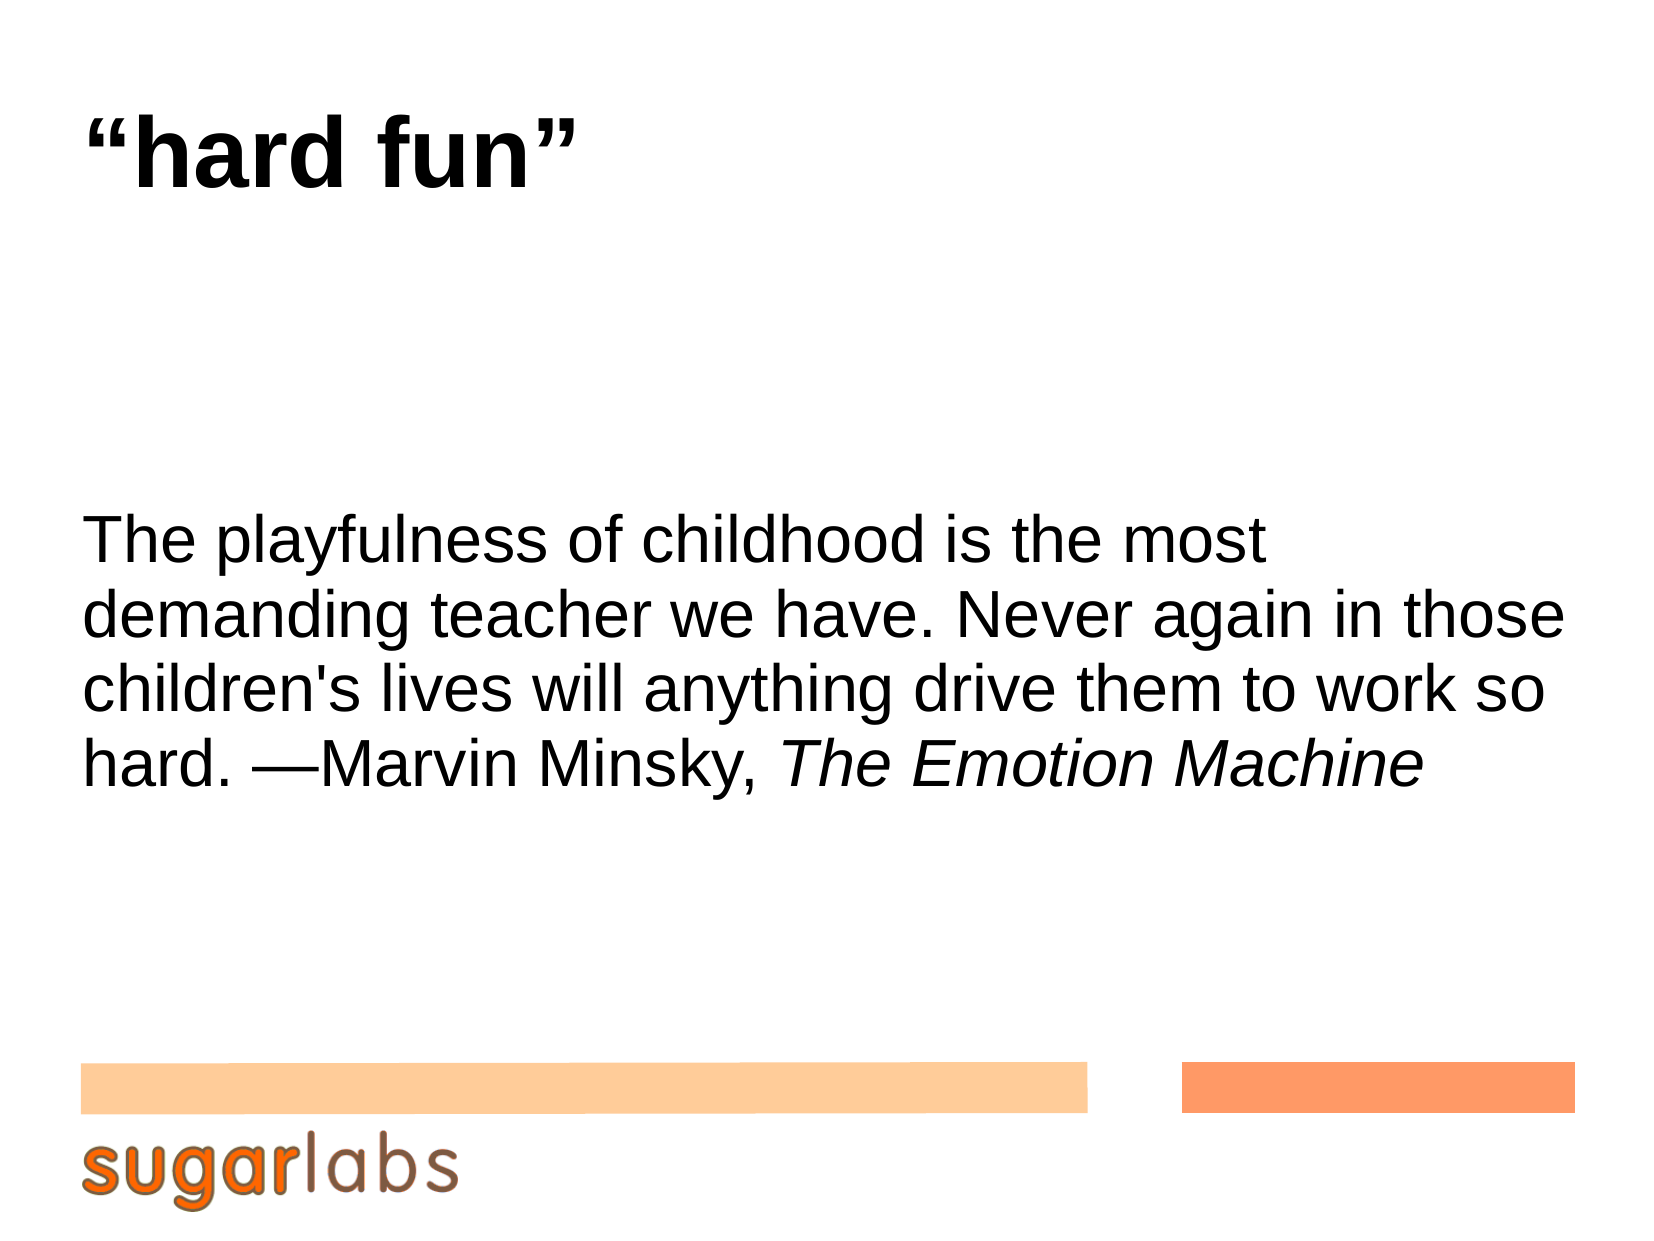

# “hard fun”
The playfulness of childhood is the most demanding teacher we have. Never again in those children's lives will anything drive them to work so hard. —Marvin Minsky, The Emotion Machine